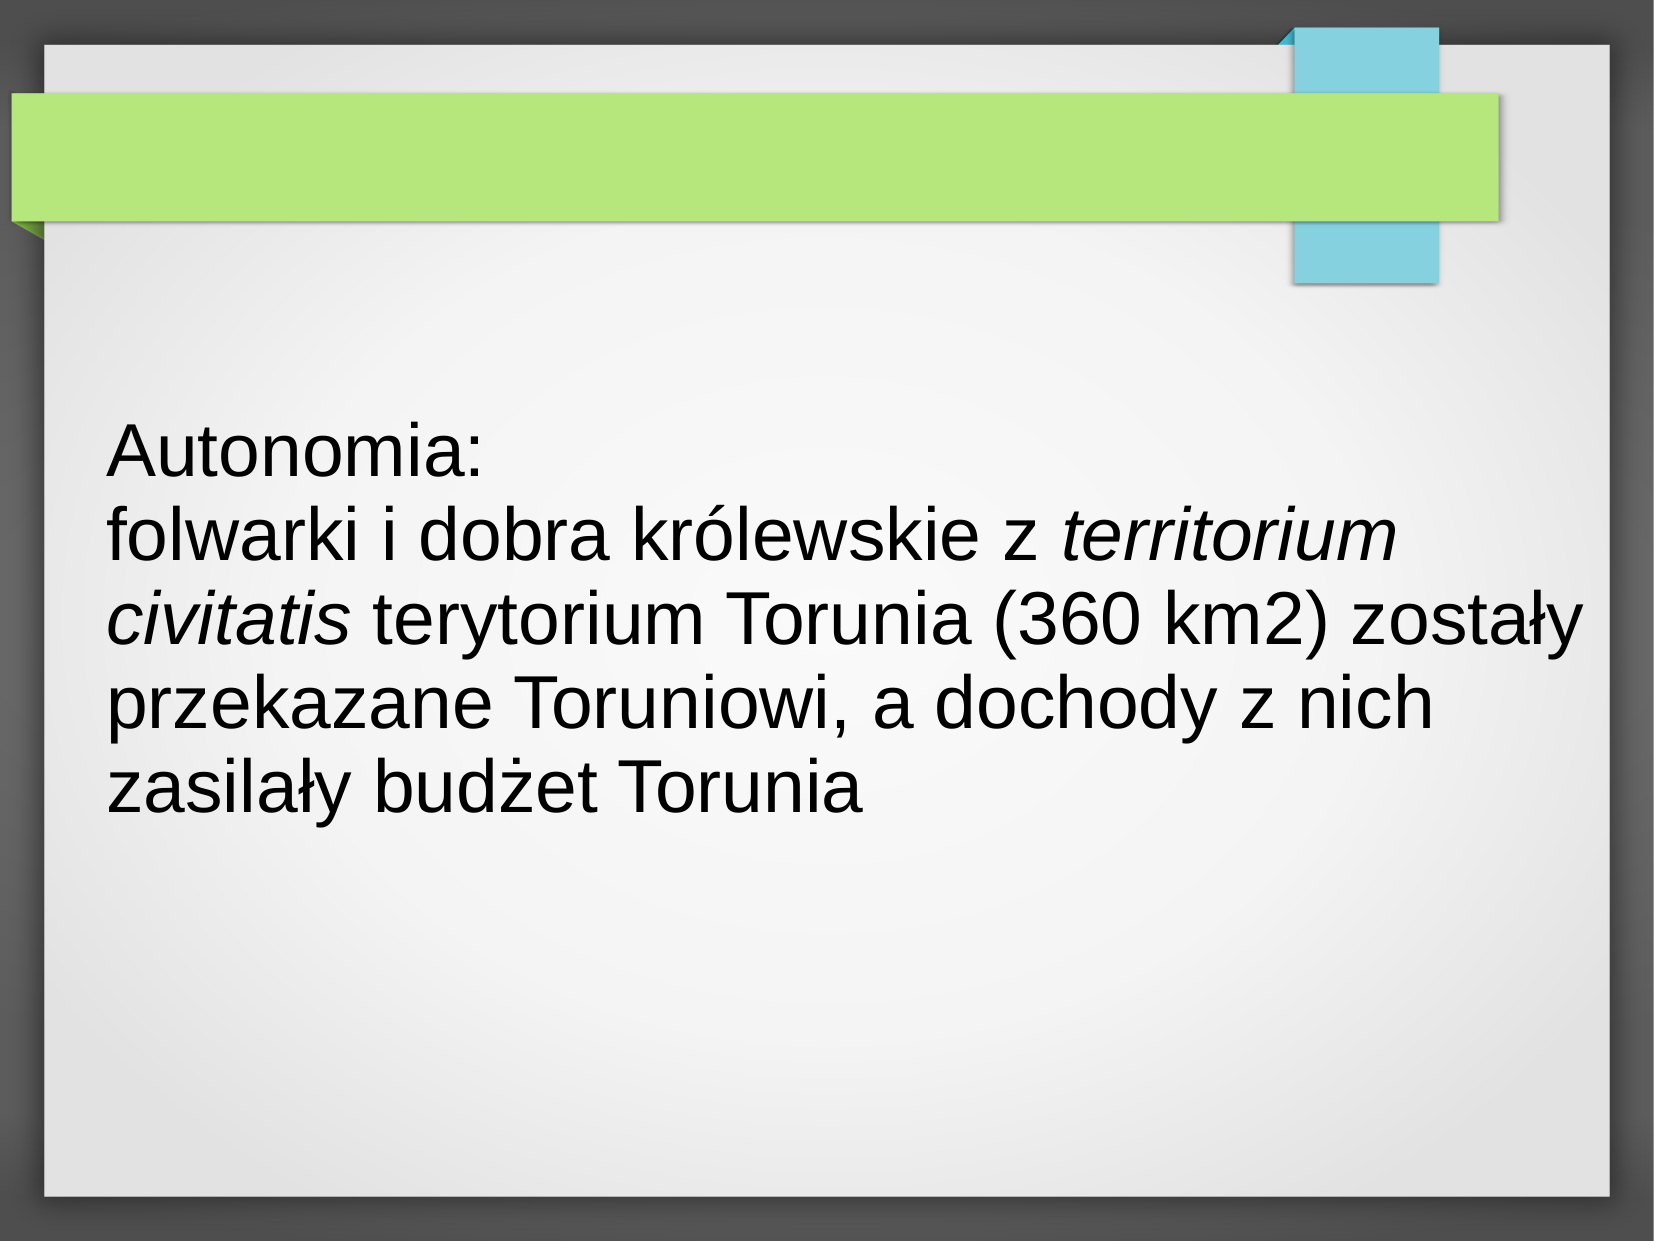

# Autonomia: folwarki i dobra królewskie z territorium civitatis terytorium Torunia (360 km2) zostały przekazane Toruniowi, a dochody z nich zasilały budżet Torunia